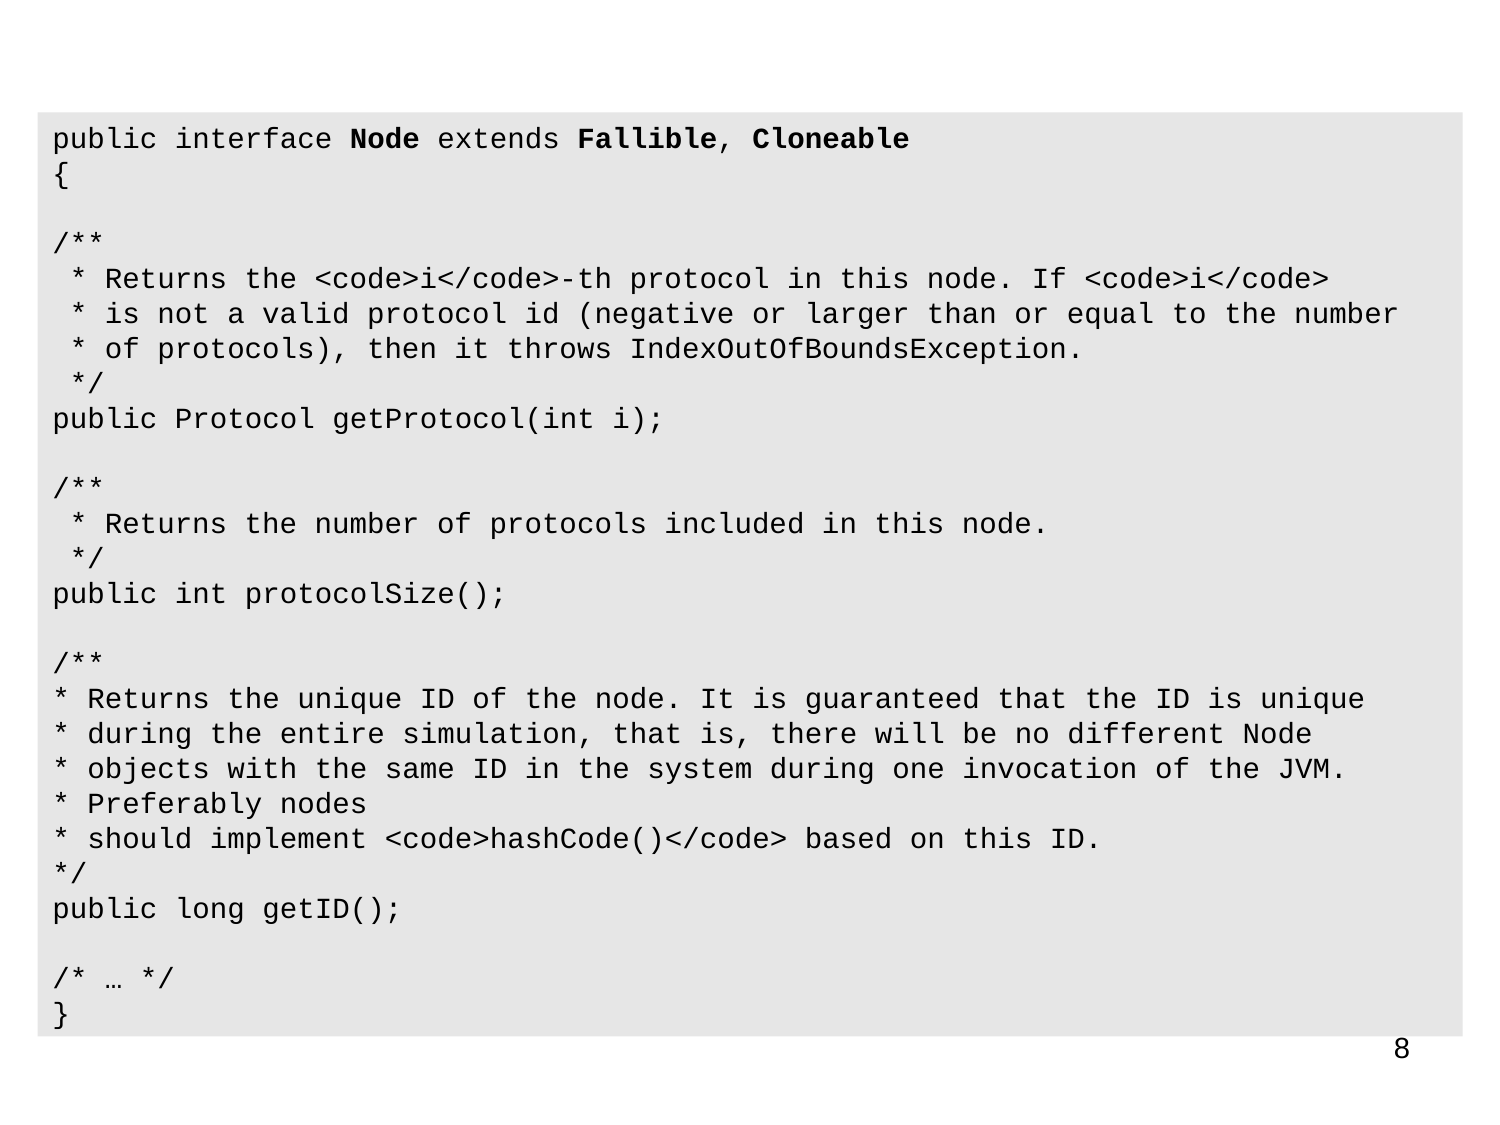

public interface Node extends Fallible, Cloneable
{
/**
 * Returns the <code>i</code>-th protocol in this node. If <code>i</code>
 * is not a valid protocol id (negative or larger than or equal to the number
 * of protocols), then it throws IndexOutOfBoundsException.
 */
public Protocol getProtocol(int i);
/**
 * Returns the number of protocols included in this node.
 */
public int protocolSize();
/**
* Returns the unique ID of the node. It is guaranteed that the ID is unique
* during the entire simulation, that is, there will be no different Node
* objects with the same ID in the system during one invocation of the JVM.
* Preferably nodes
* should implement <code>hashCode()</code> based on this ID.
*/
public long getID();
/* … */
}
8